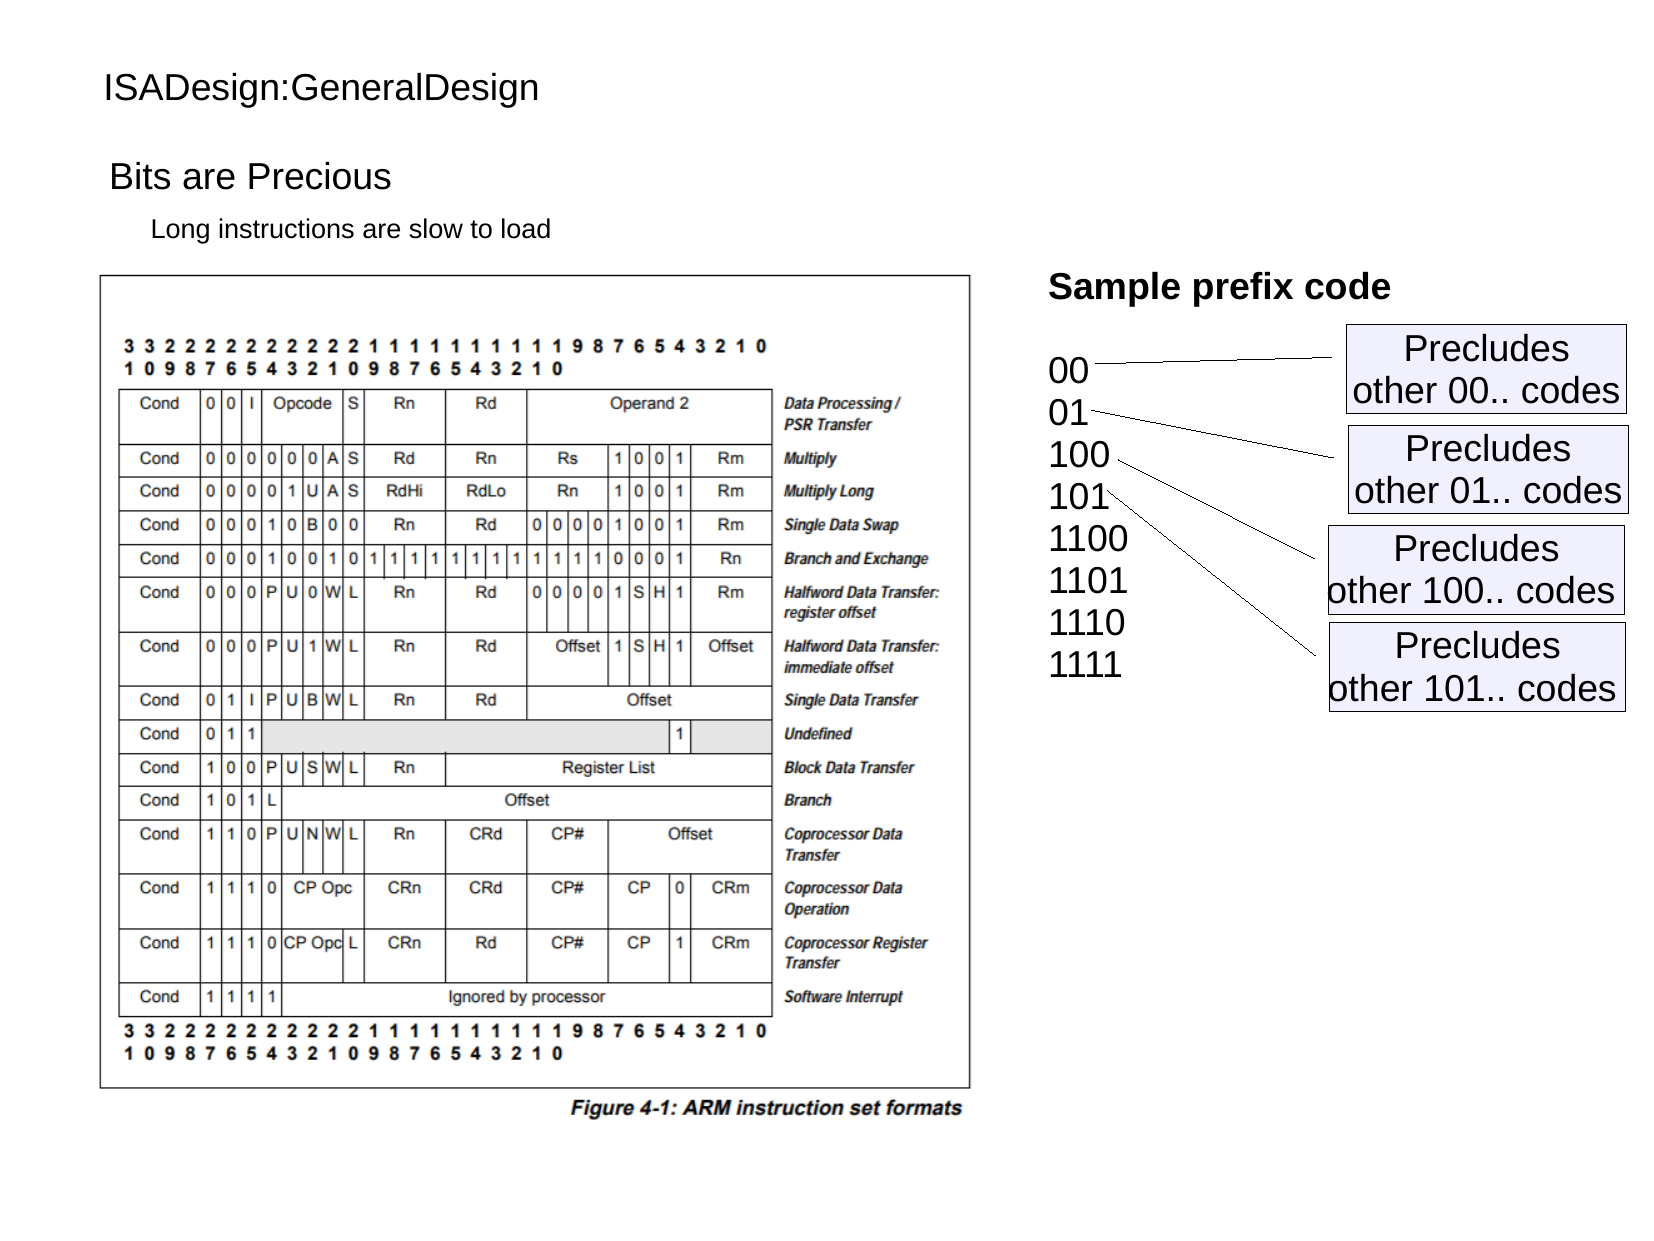

ISADesign:GeneralDesign
Bits are Precious
Long instructions are slow to load
Sample prefix code
00
01
100
101
1100
1101
1110
1111
Precludes
other 00.. codes
Precludes
other 01.. codes
Precludes
other 100.. codes
Precludes
other 101.. codes